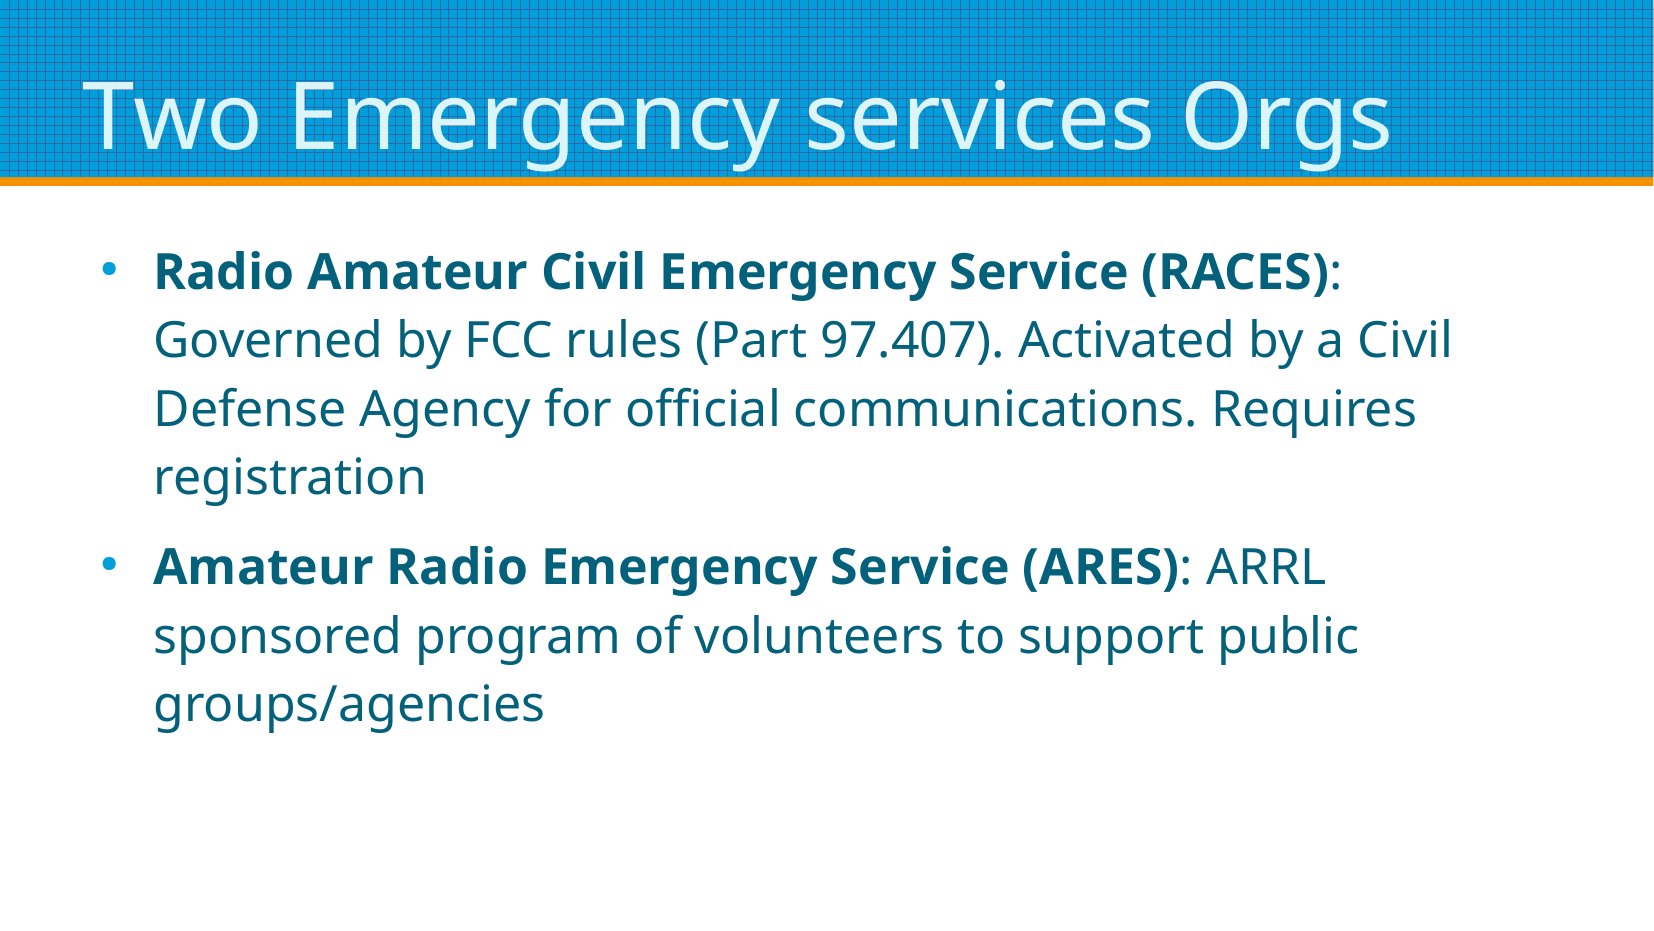

# Two Emergency services Orgs
Radio Amateur Civil Emergency Service (RACES): Governed by FCC rules (Part 97.407). Activated by a Civil Defense Agency for official communications. Requires registration
Amateur Radio Emergency Service (ARES): ARRL sponsored program of volunteers to support public groups/agencies